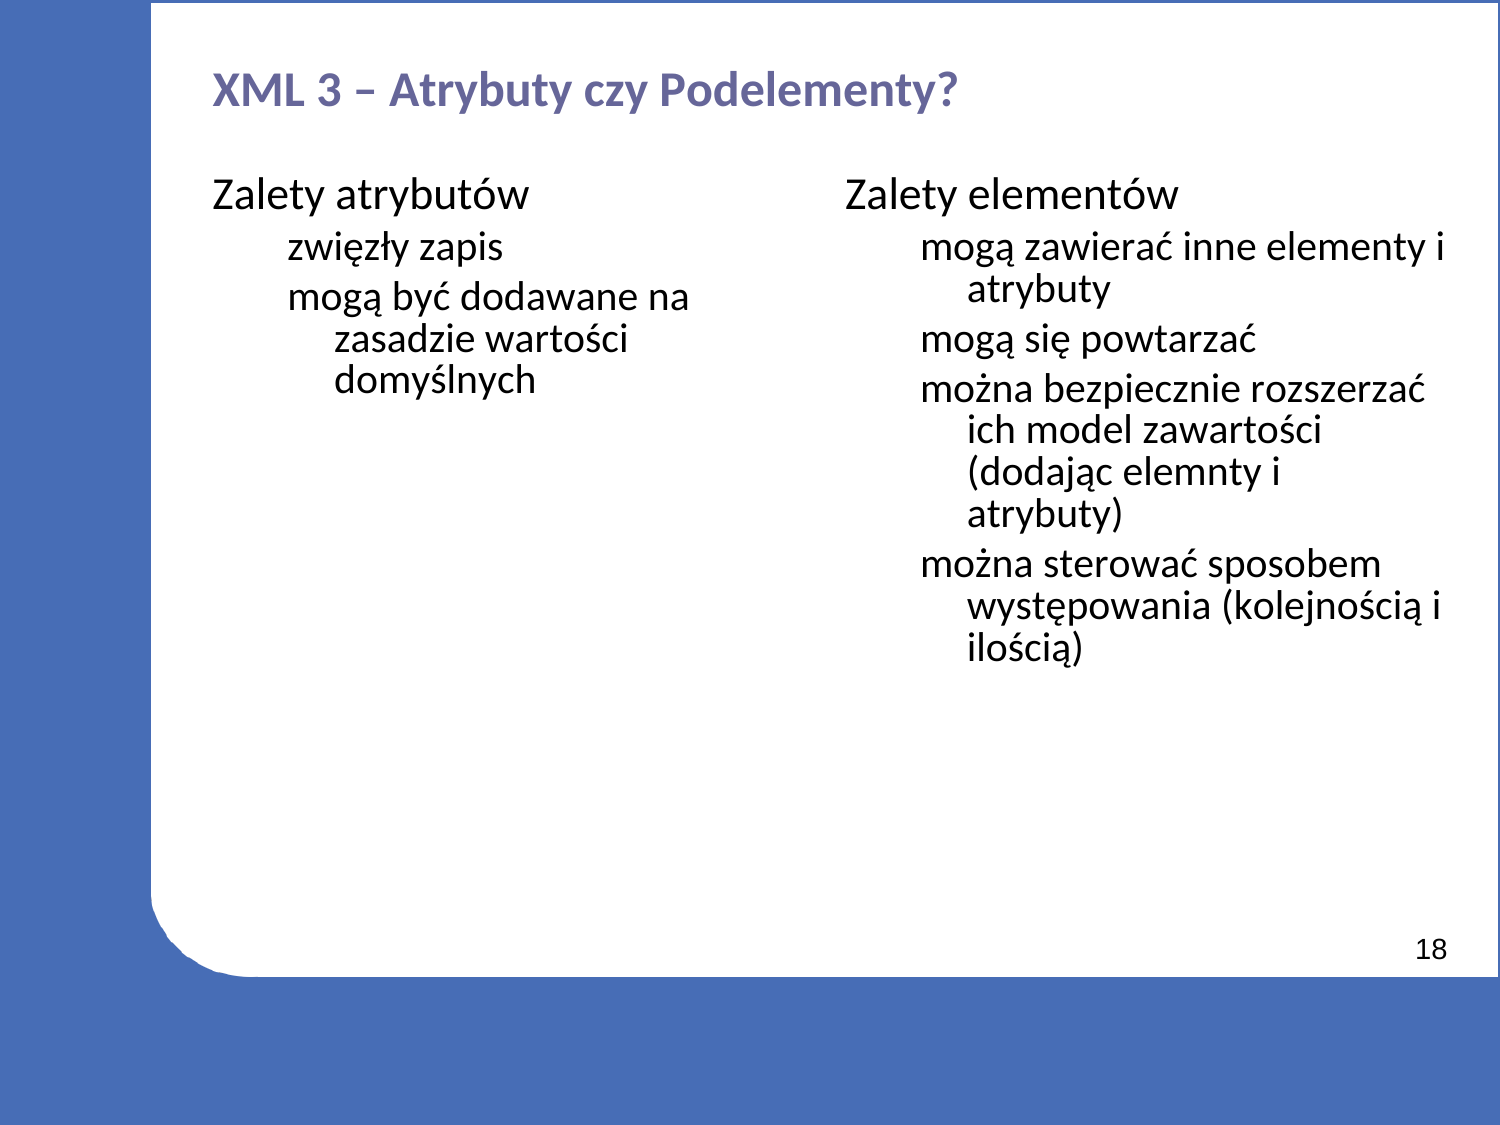

# XML 3 – Atrybuty czy Podelementy?
Zalety atrybutów
zwięzły zapis
mogą być dodawane na zasadzie wartości domyślnych
Zalety elementów
mogą zawierać inne elementy i atrybuty
mogą się powtarzać
można bezpiecznie rozszerzać ich model zawartości (dodając elemnty i atrybuty)
można sterować sposobem występowania (kolejnością i ilością)
18